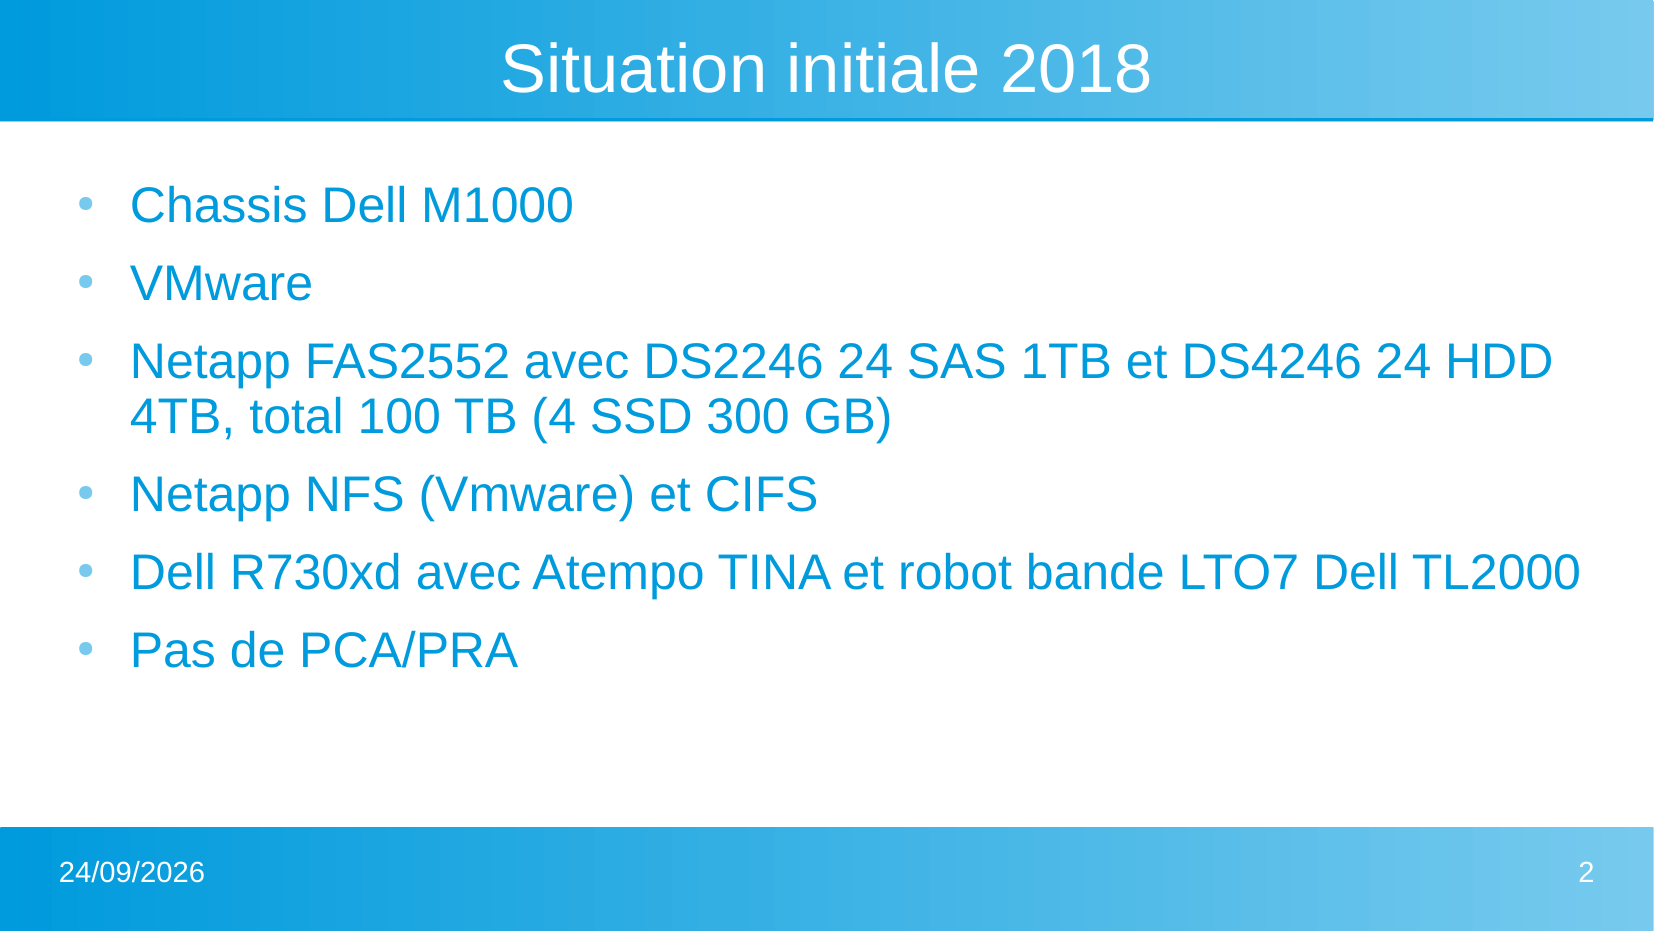

# Situation initiale 2018
Chassis Dell M1000
VMware
Netapp FAS2552 avec DS2246 24 SAS 1TB et DS4246 24 HDD 4TB, total 100 TB (4 SSD 300 GB)
Netapp NFS (Vmware) et CIFS
Dell R730xd avec Atempo TINA et robot bande LTO7 Dell TL2000
Pas de PCA/PRA
2